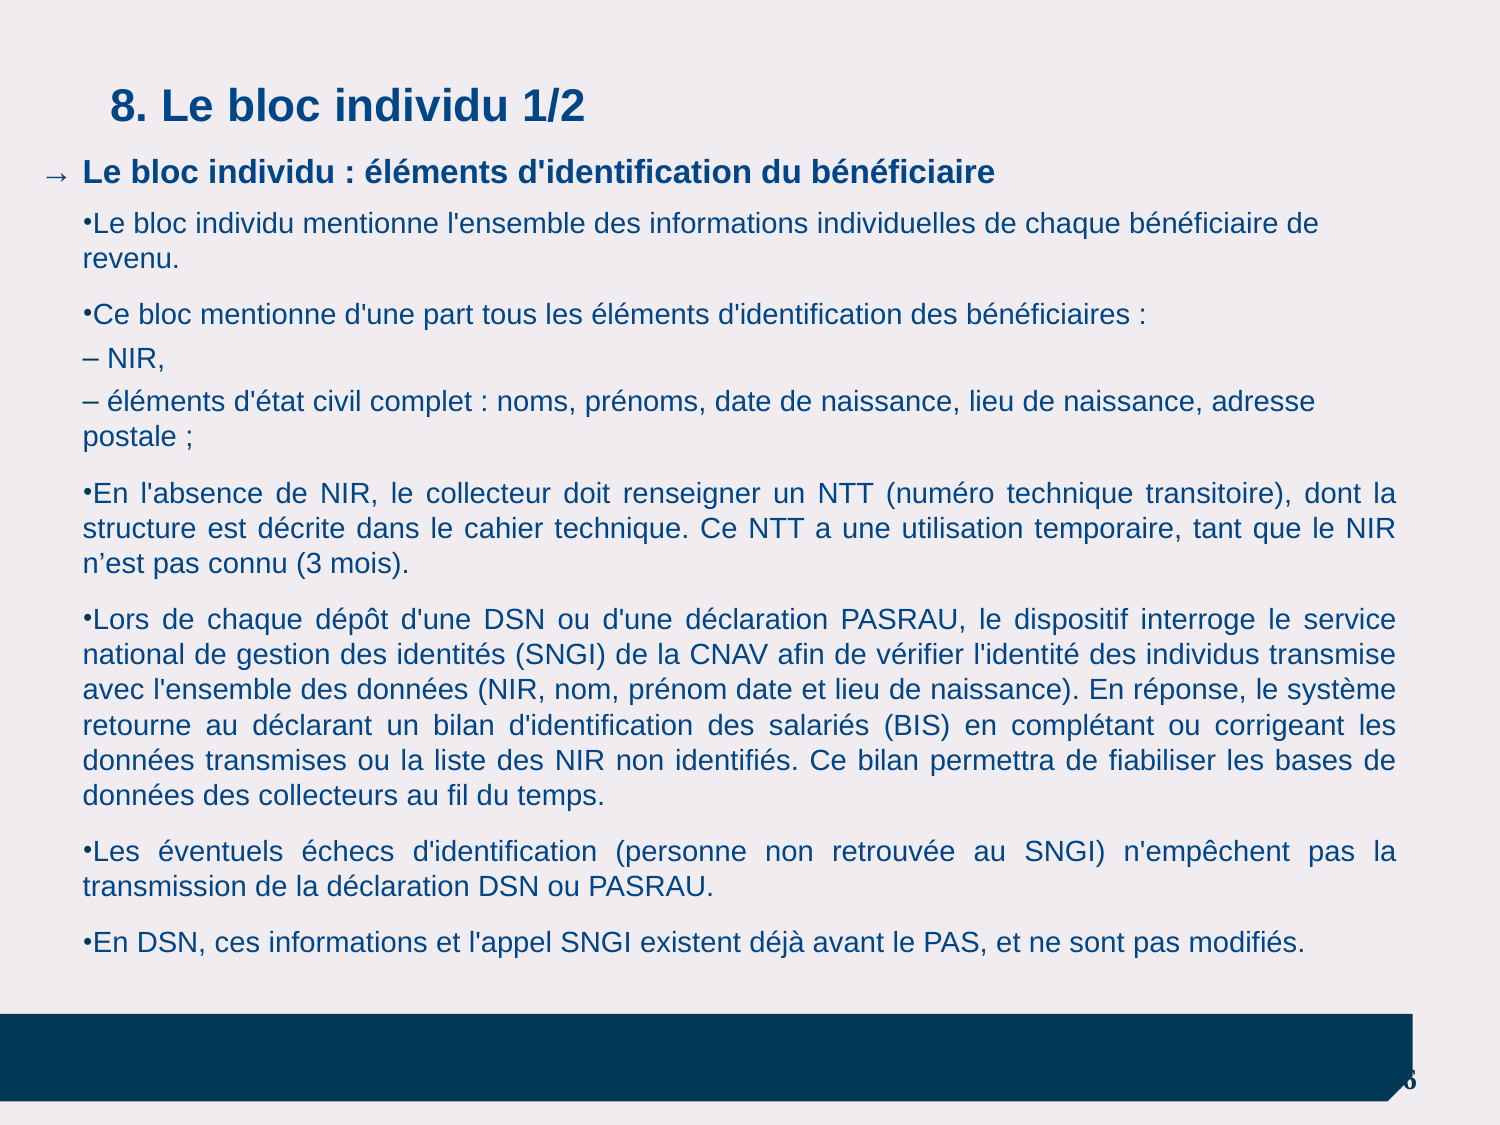

# 8. Le bloc individu 1/2
 → Le bloc individu : éléments d'identification du bénéficiaire
Le bloc individu mentionne l'ensemble des informations individuelles de chaque bénéficiaire de revenu.
Ce bloc mentionne d'une part tous les éléments d'identification des bénéficiaires :
 NIR,
 éléments d'état civil complet : noms, prénoms, date de naissance, lieu de naissance, adresse postale ;
En l'absence de NIR, le collecteur doit renseigner un NTT (numéro technique transitoire), dont la structure est décrite dans le cahier technique. Ce NTT a une utilisation temporaire, tant que le NIR n’est pas connu (3 mois).
Lors de chaque dépôt d'une DSN ou d'une déclaration PASRAU, le dispositif interroge le service national de gestion des identités (SNGI) de la CNAV afin de vérifier l'identité des individus transmise avec l'ensemble des données (NIR, nom, prénom date et lieu de naissance). En réponse, le système retourne au déclarant un bilan d'identification des salariés (BIS) en complétant ou corrigeant les données transmises ou la liste des NIR non identifiés. Ce bilan permettra de fiabiliser les bases de données des collecteurs au fil du temps.
Les éventuels échecs d'identification (personne non retrouvée au SNGI) n'empêchent pas la transmission de la déclaration DSN ou PASRAU.
En DSN, ces informations et l'appel SNGI existent déjà avant le PAS, et ne sont pas modifiés.